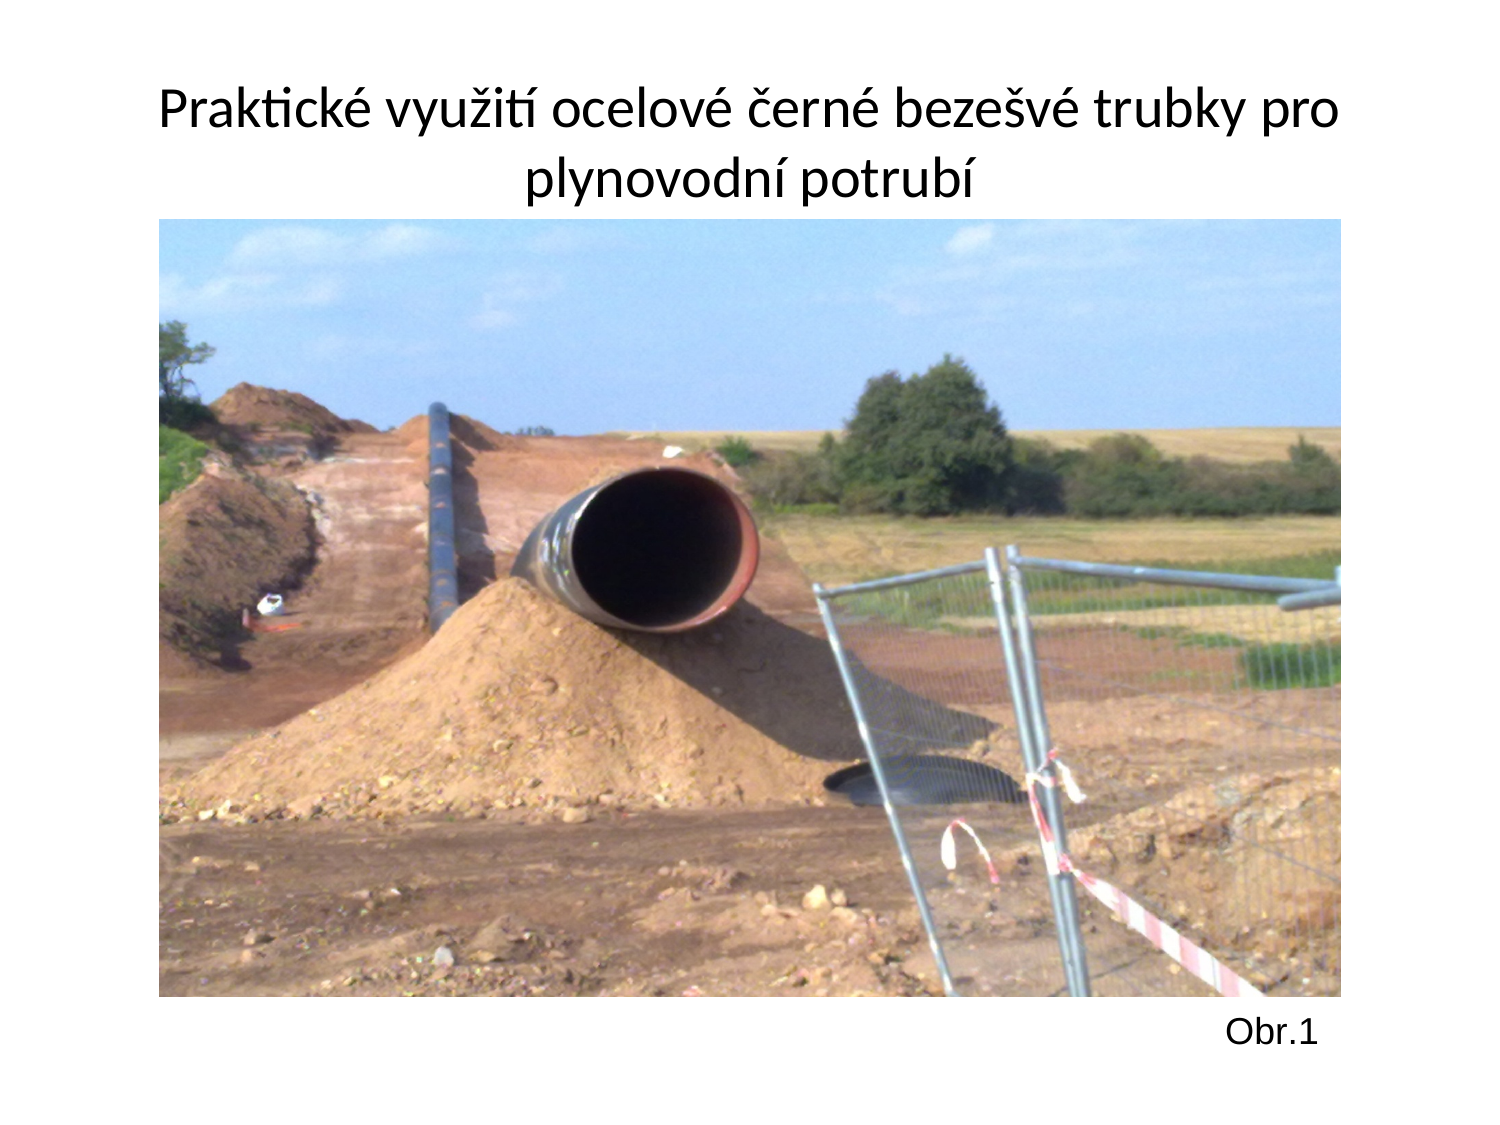

# Praktické využití ocelové černé bezešvé trubky pro plynovodní potrubí
Obr.1